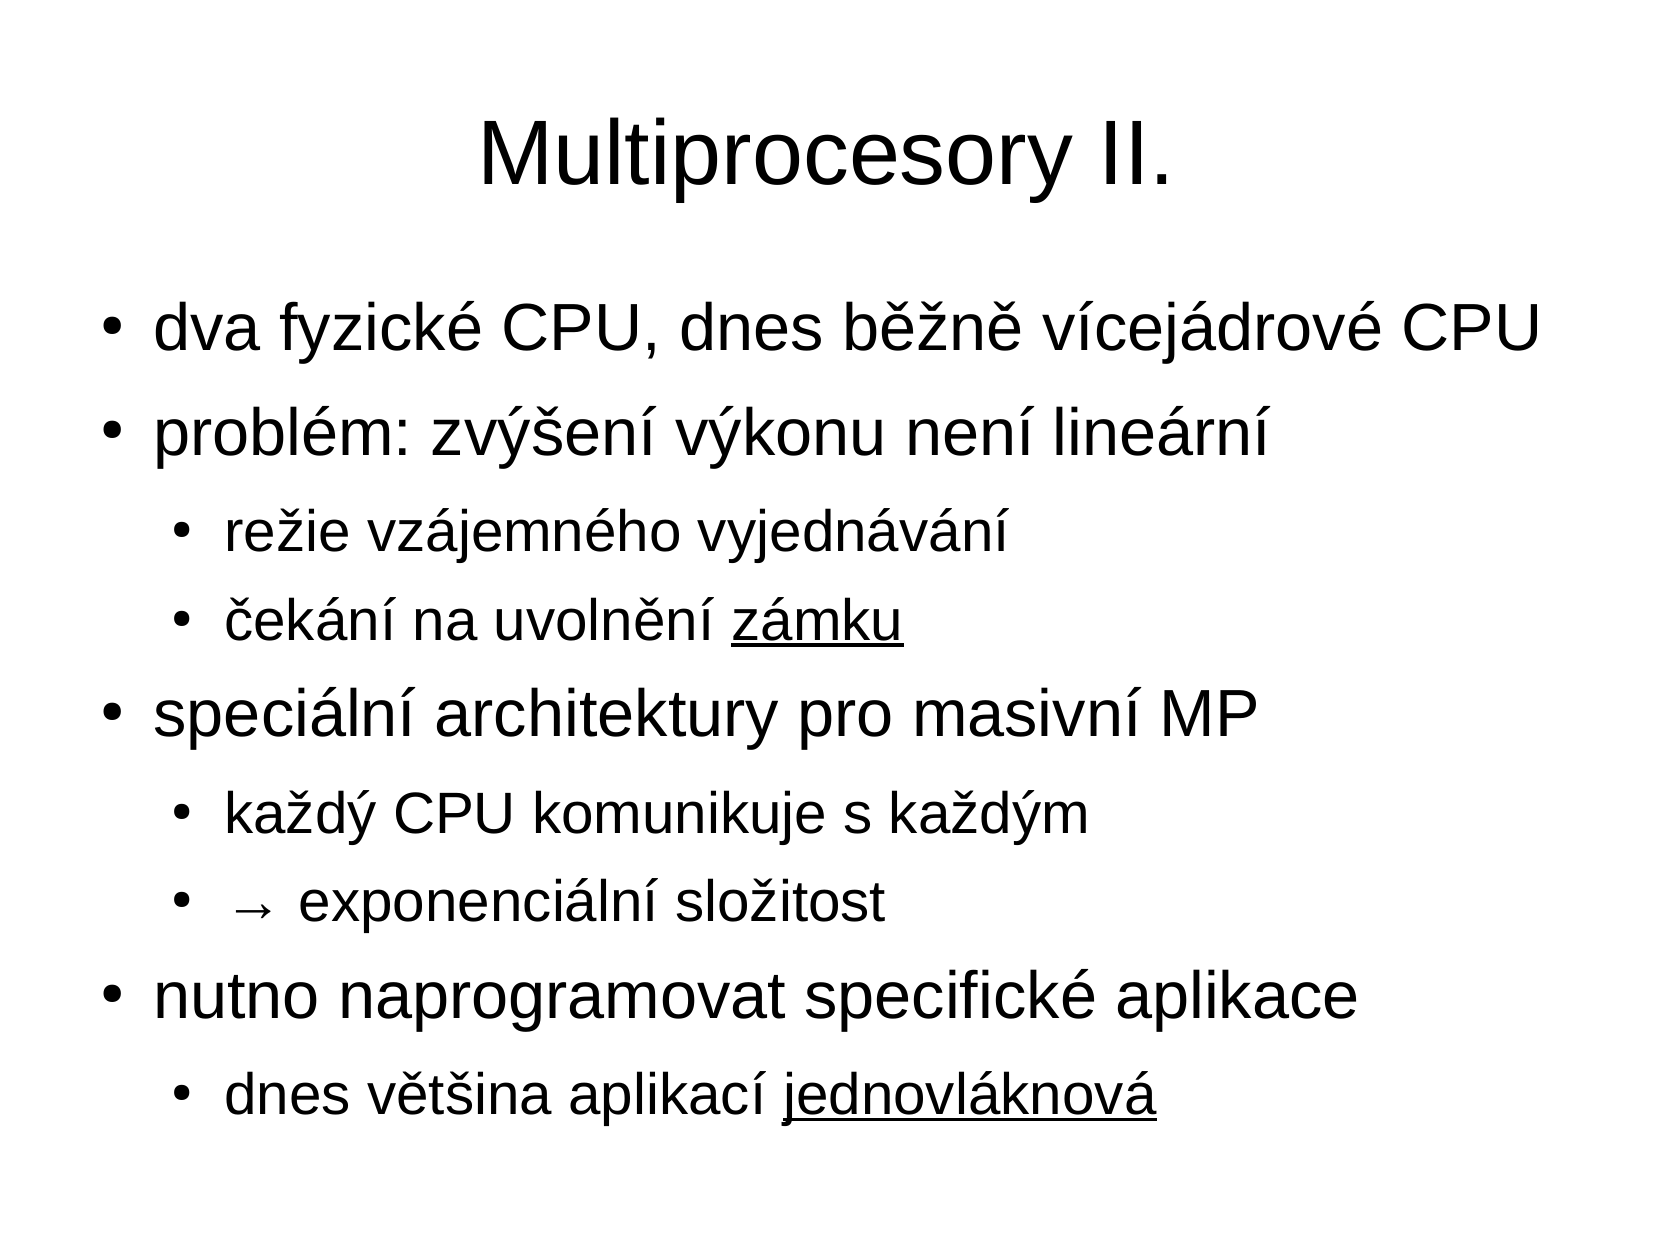

# Multiprocesory II.
dva fyzické CPU, dnes běžně vícejádrové CPU
problém: zvýšení výkonu není lineární
režie vzájemného vyjednávání
čekání na uvolnění zámku
speciální architektury pro masivní MP
každý CPU komunikuje s každým
→ exponenciální složitost
nutno naprogramovat specifické aplikace
dnes většina aplikací jednovláknová